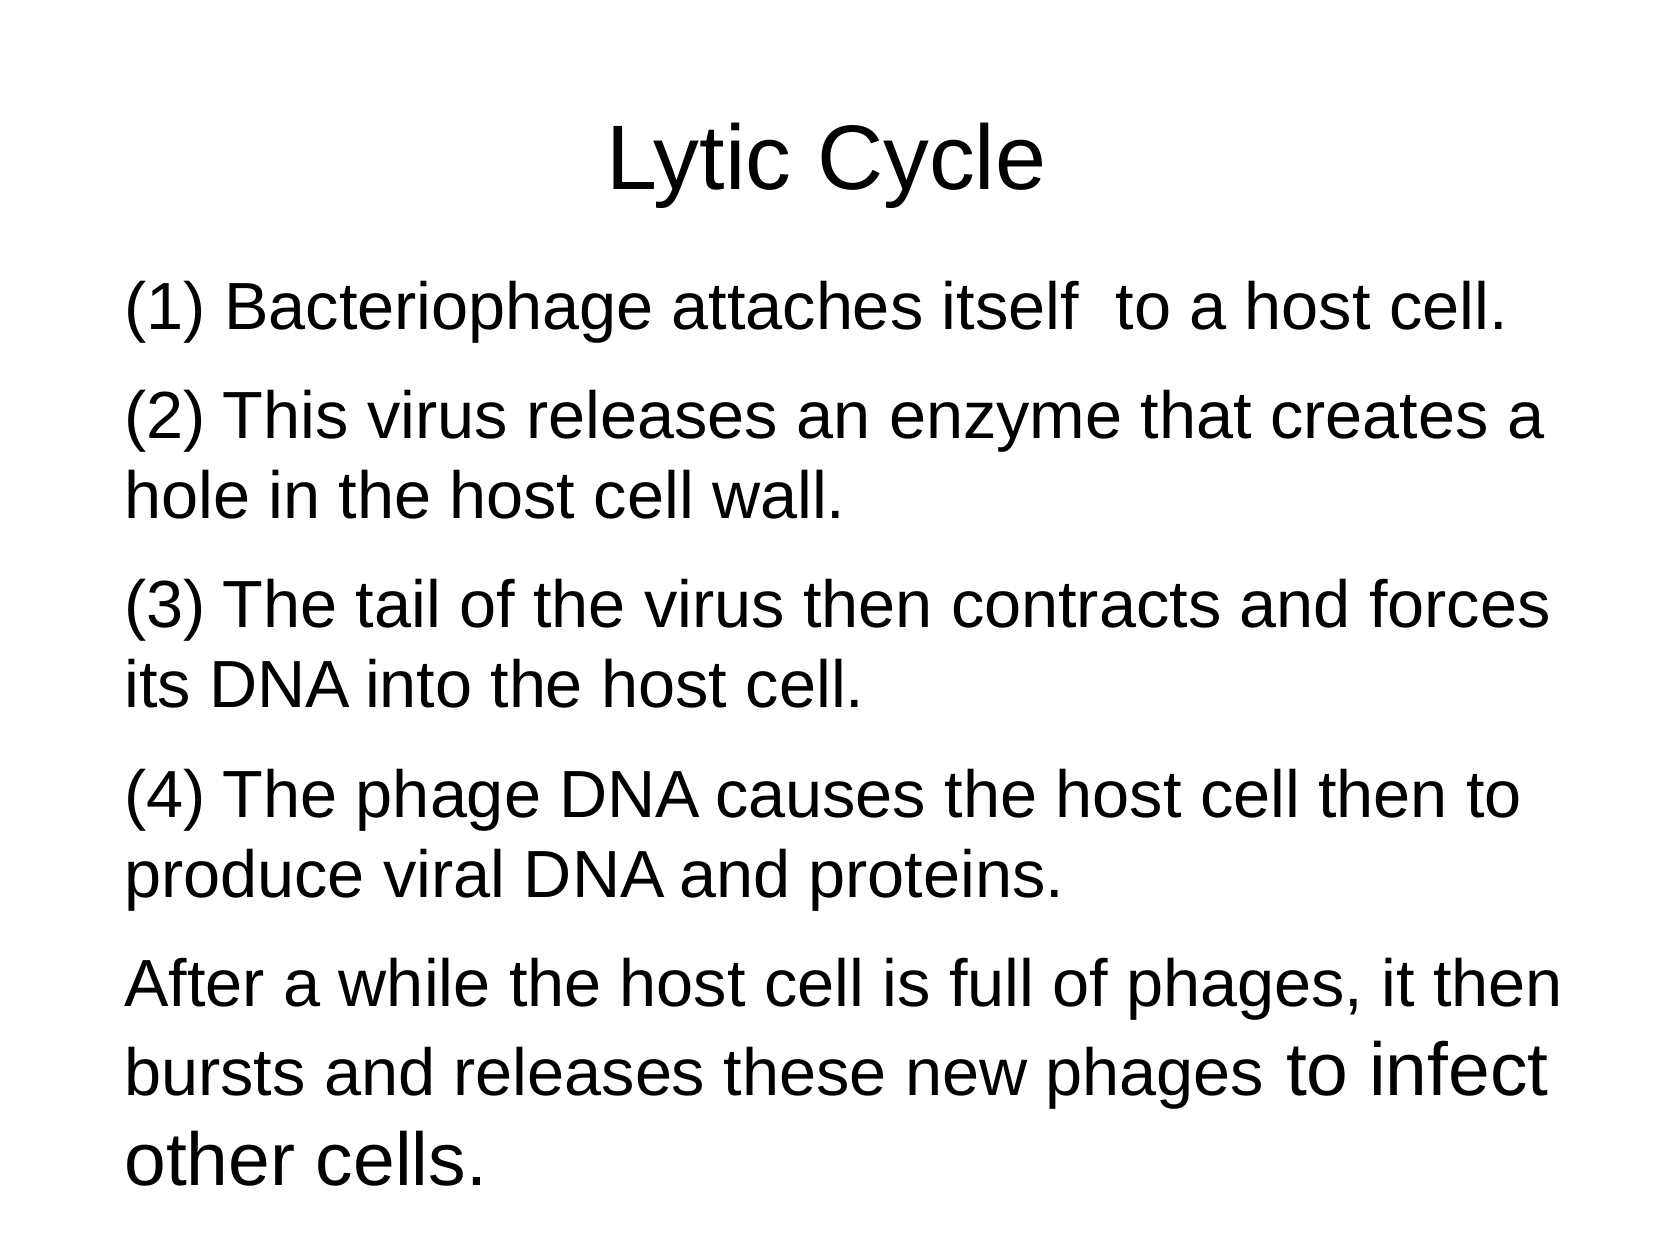

# Lytic Cycle
(1) Bacteriophage attaches itself to a host cell.
(2) This virus releases an enzyme that creates a hole in the host cell wall.
(3) The tail of the virus then contracts and forces its DNA into the host cell.
(4) The phage DNA causes the host cell then to produce viral DNA and proteins.
After a while the host cell is full of phages, it then bursts and releases these new phages to infect other cells.